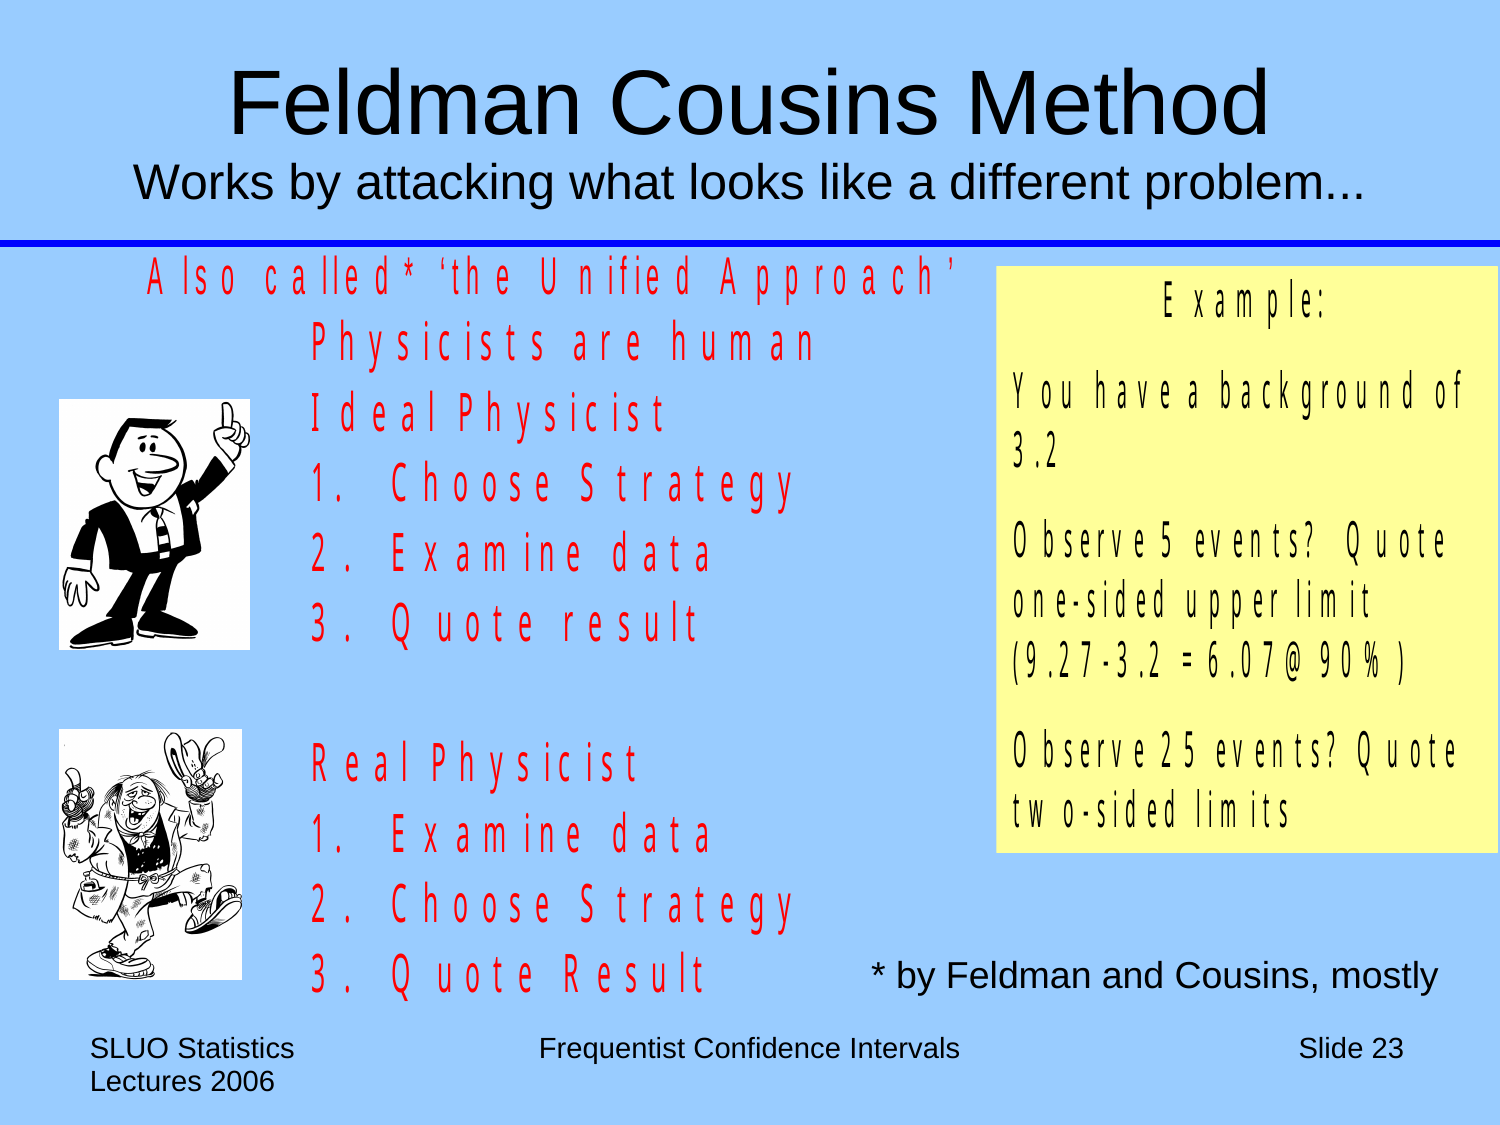

# Feldman Cousins Method Works by attacking what looks like a different problem...
* by Feldman and Cousins, mostly
23